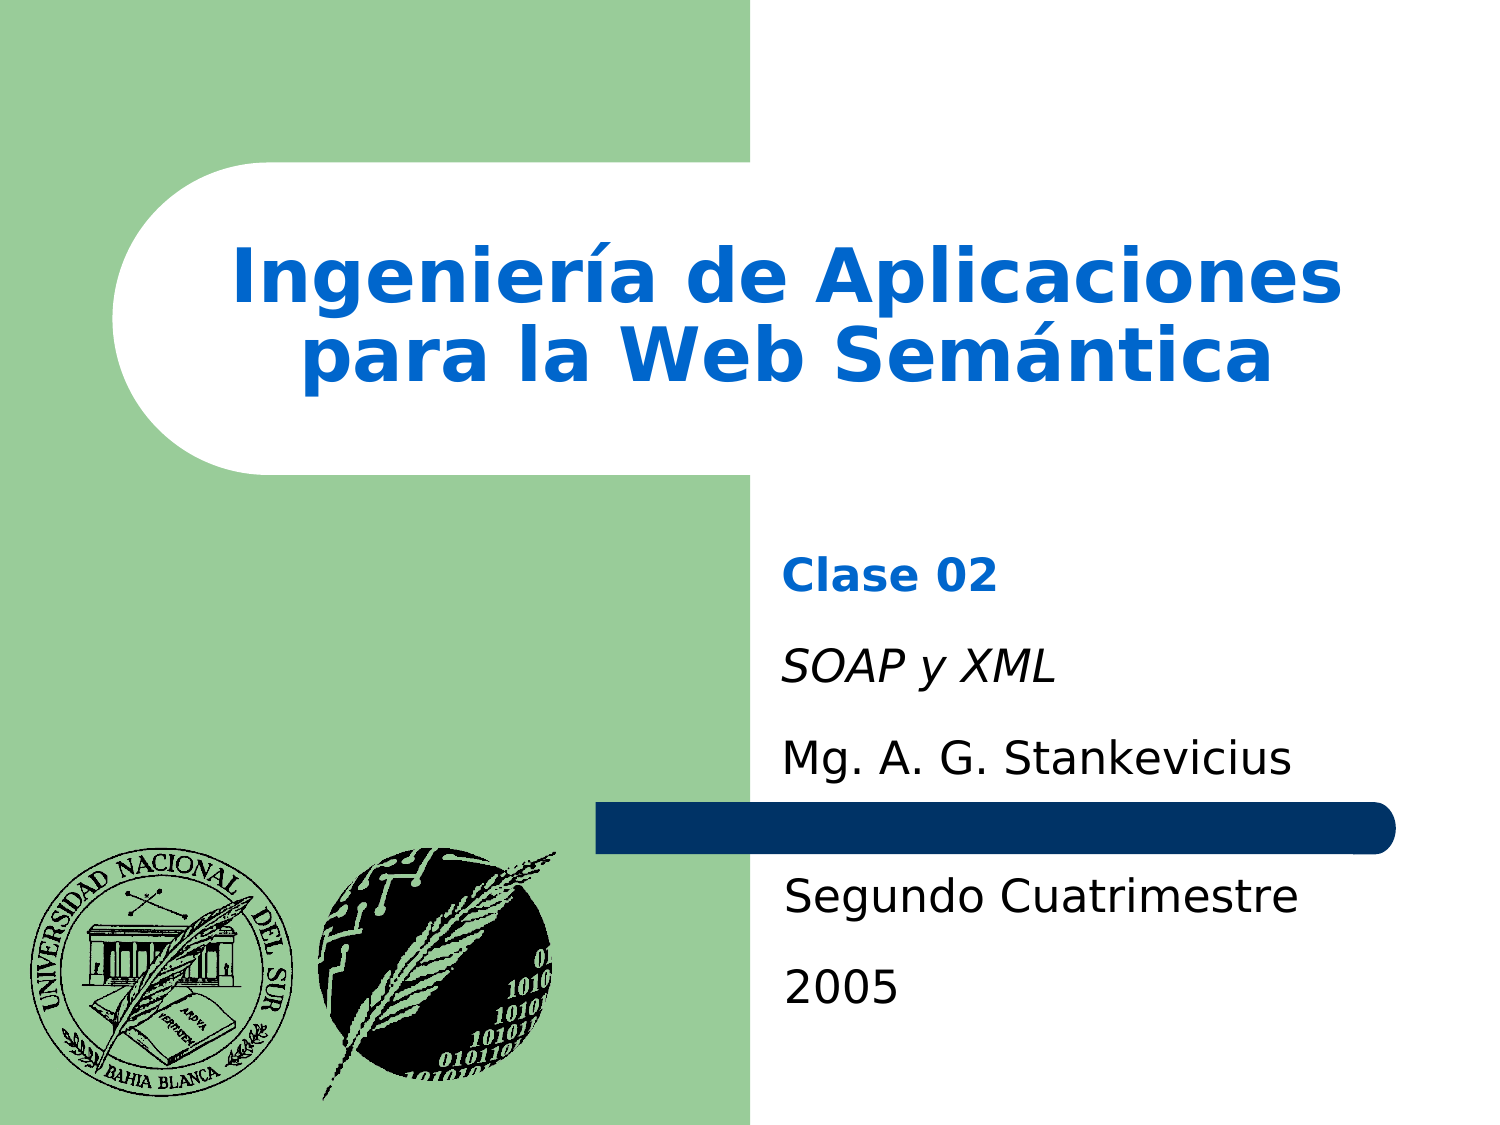

# Ingeniería de Aplicaciones para la Web Semántica
Clase 02
SOAP y XML
Mg. A. G. Stankevicius
Segundo Cuatrimestre
2005